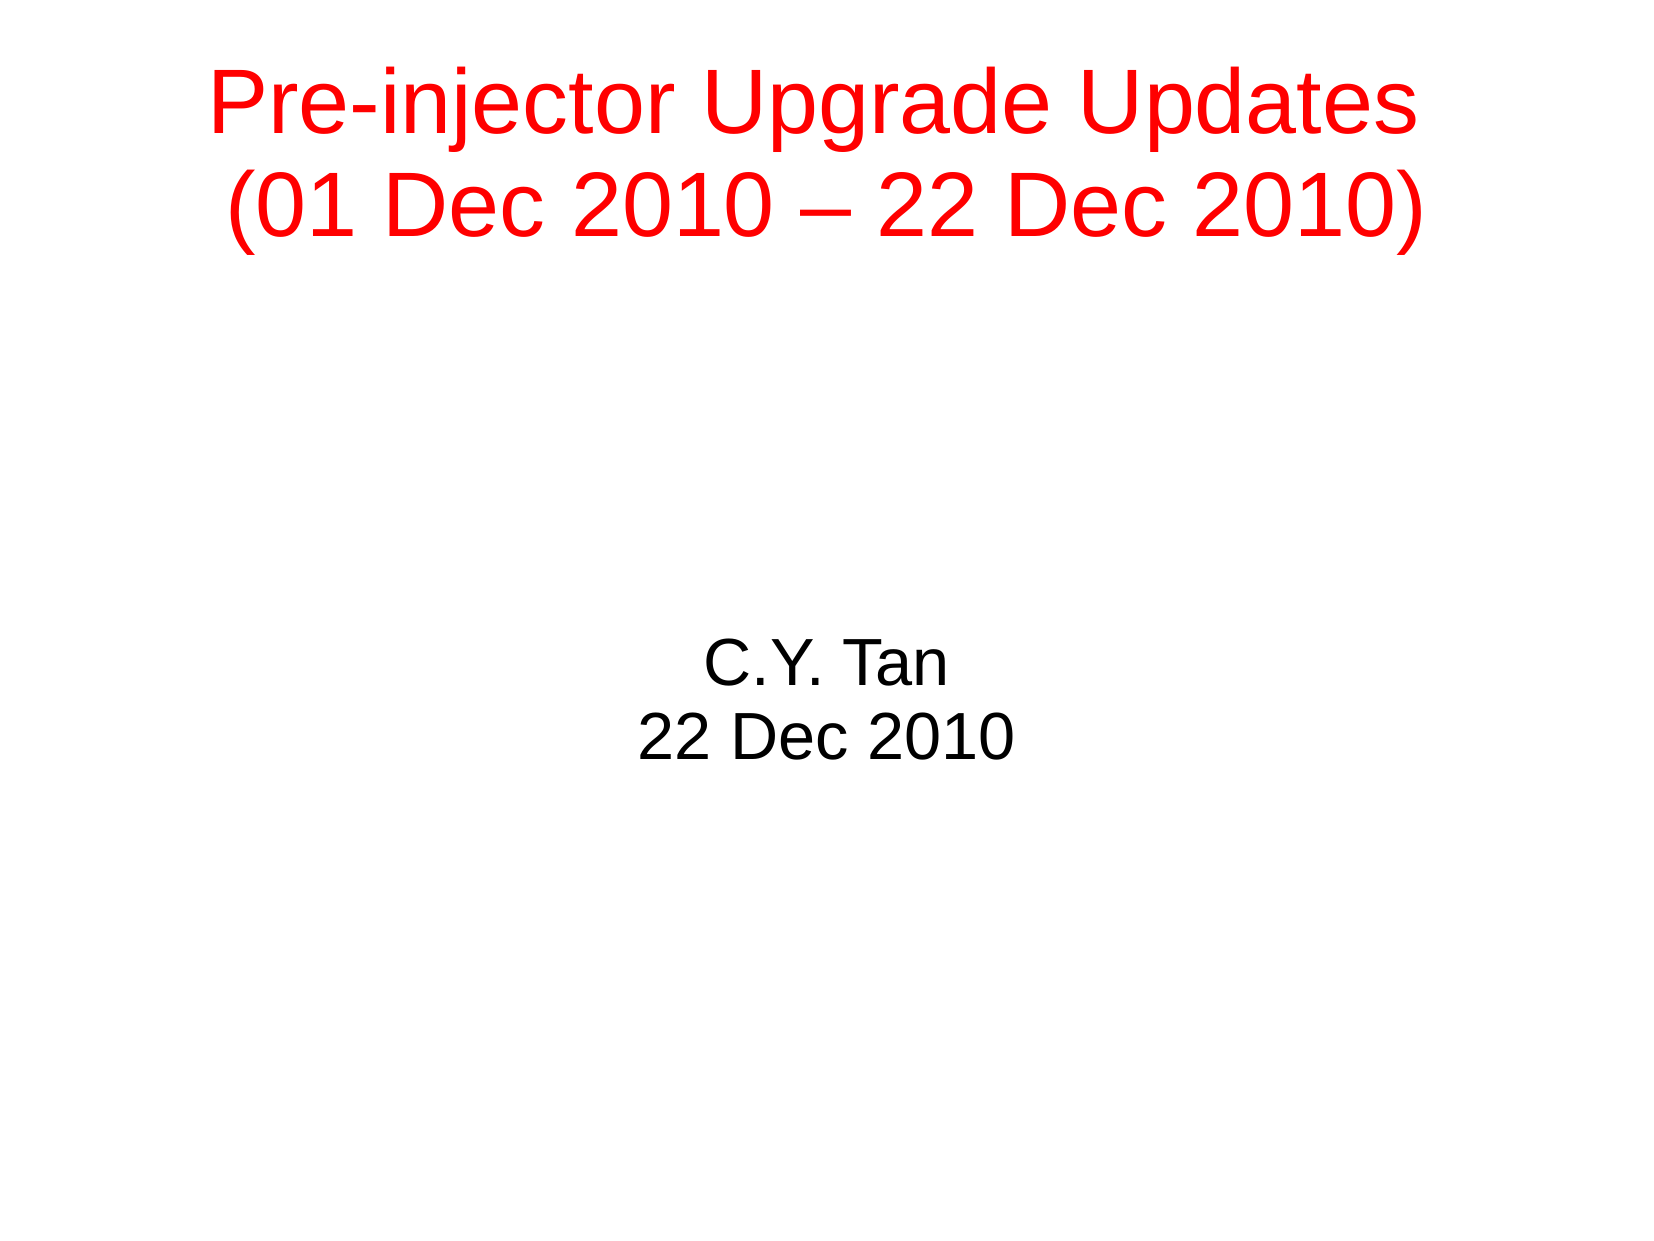

# Pre-injector Upgrade Updates (01 Dec 2010 – 22 Dec 2010)
C.Y. Tan
22 Dec 2010